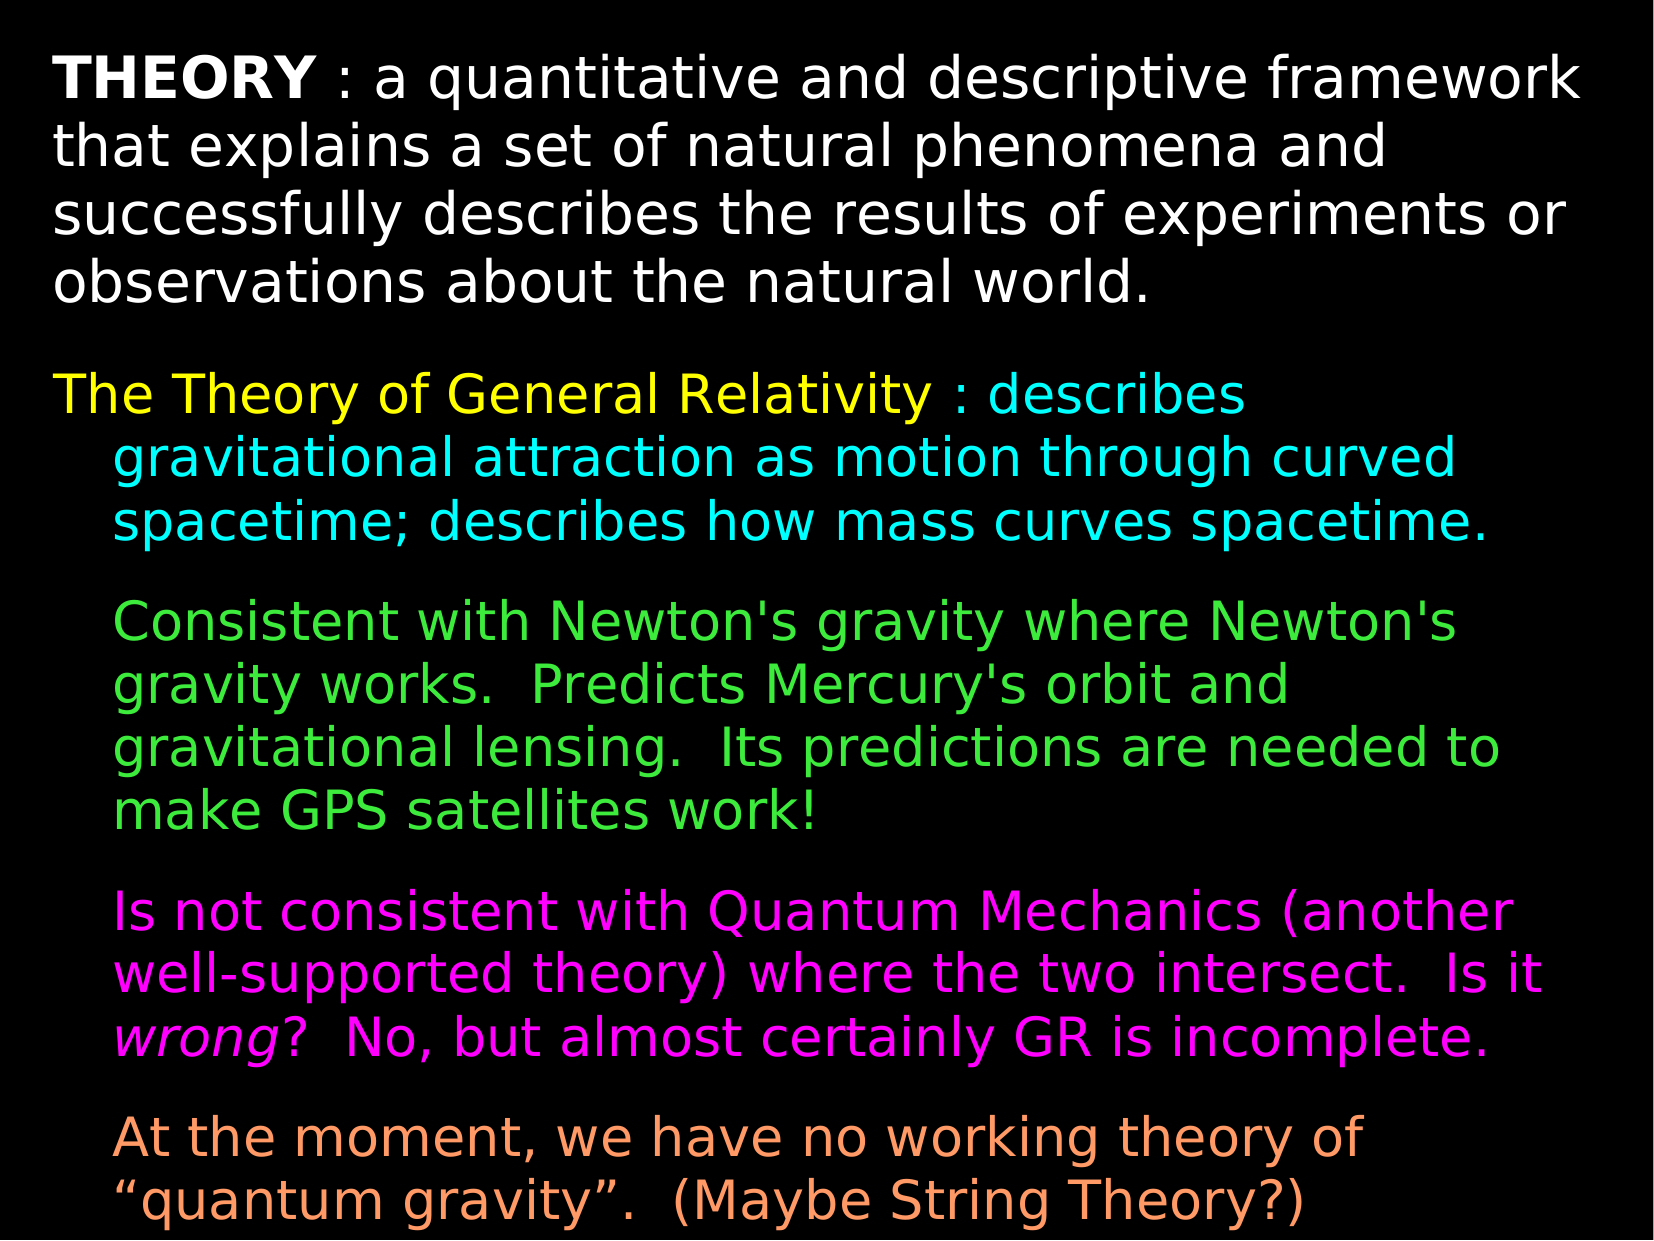

THEORY : a quantitative and descriptive framework that explains a set of natural phenomena and successfully describes the results of experiments or observations about the natural world.
The Theory of General Relativity : describes gravitational attraction as motion through curved spacetime; describes how mass curves spacetime.
	Consistent with Newton's gravity where Newton's gravity works. Predicts Mercury's orbit and gravitational lensing. Its predictions are needed to make GPS satellites work!
	Is not consistent with Quantum Mechanics (another well-supported theory) where the two intersect. Is it wrong? No, but almost certainly GR is incomplete.
	At the moment, we have no working theory of “quantum gravity”. (Maybe String Theory?)